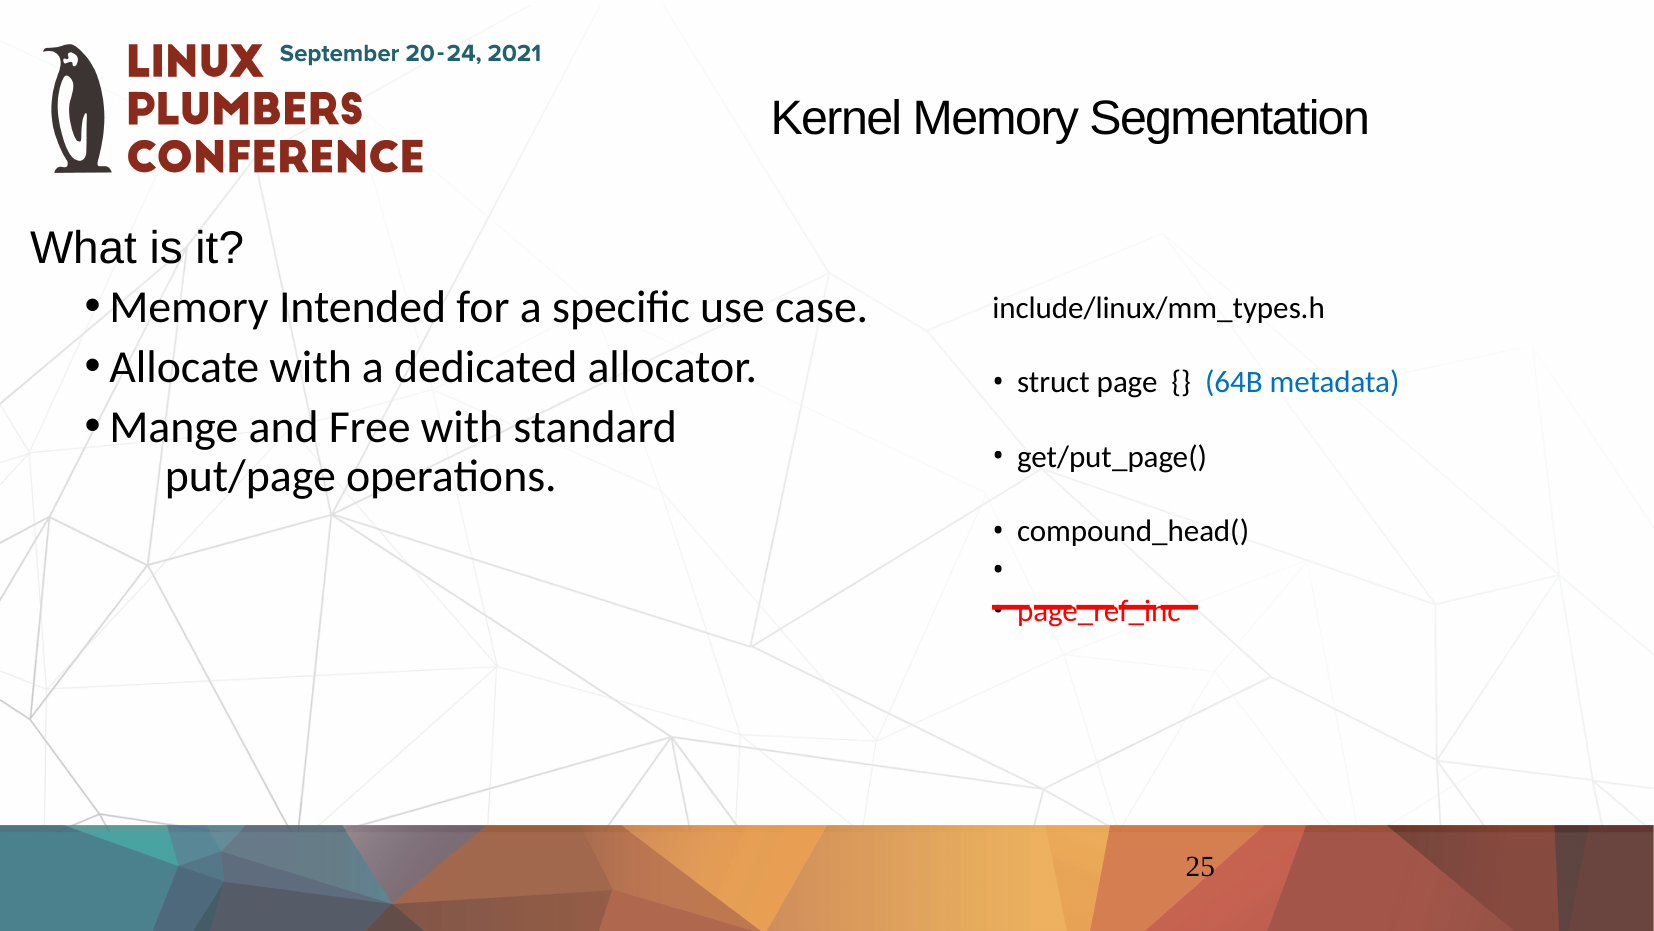

# Kernel Memory Segmentation
What is it?
Memory Intended for a specific use case.
Allocate with a dedicated allocator.
Mange and Free with standard
 put/page operations.
include/linux/mm_types.h
struct page {} (64B metadata)
get/put_page()
compound_head()
page_ref_inc